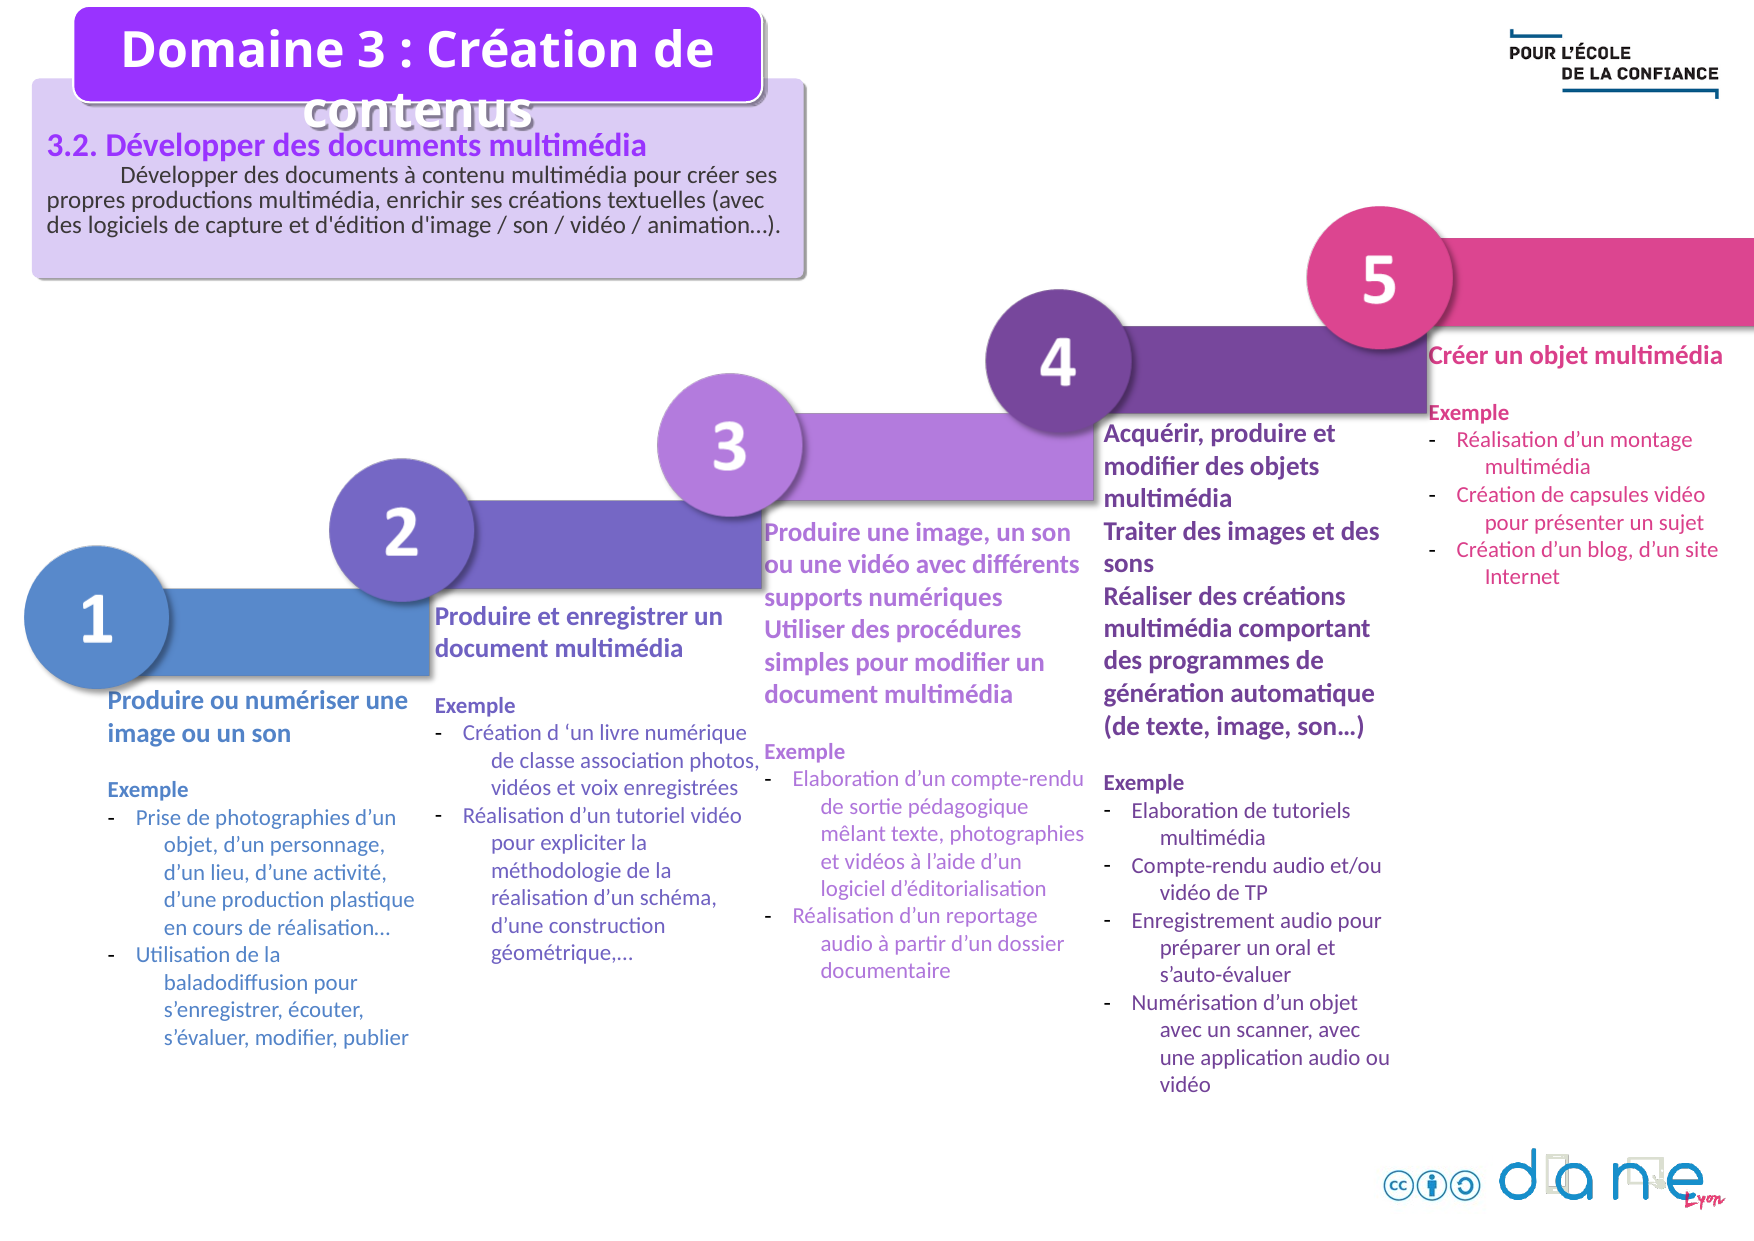

Domaine 3 : Création de contenus
3.2. Développer des documents multimédia
	Développer des documents à contenu multimédia pour créer ses propres productions multimédia, enrichir ses créations textuelles (avec des logiciels de capture et d'édition d'image / son / vidéo / animation…).
Créer un objet multimédia
Exemple
Réalisation d’un montage multimédia
Création de capsules vidéo pour présenter un sujet
Création d’un blog, d’un site Internet
Acquérir, produire et modifier des objets multimédia
Traiter des images et des sons
Réaliser des créations multimédia comportant des programmes de génération automatique (de texte, image, son…)
Exemple
Elaboration de tutoriels multimédia
Compte-rendu audio et/ou vidéo de TP
Enregistrement audio pour préparer un oral et s’auto-évaluer
Numérisation d’un objet avec un scanner, avec une application audio ou vidéo
Produire une image, un son ou une vidéo avec différents supports numériques
Utiliser des procédures simples pour modifier un document multimédia
Exemple
Elaboration d’un compte-rendu de sortie pédagogique mêlant texte, photographies et vidéos à l’aide d’un logiciel d’éditorialisation
Réalisation d’un reportage audio à partir d’un dossier documentaire
Produire et enregistrer un document multimédia
Exemple
Création d ‘un livre numérique de classe association photos, vidéos et voix enregistrées
Réalisation d’un tutoriel vidéo pour expliciter la méthodologie de la réalisation d’un schéma, d’une construction géométrique,…
Produire ou numériser une image ou un son
Exemple
Prise de photographies d’un objet, d’un personnage, d’un lieu, d’une activité, d’une production plastique en cours de réalisation…
Utilisation de la baladodiffusion pour s’enregistrer, écouter, s’évaluer, modifier, publier